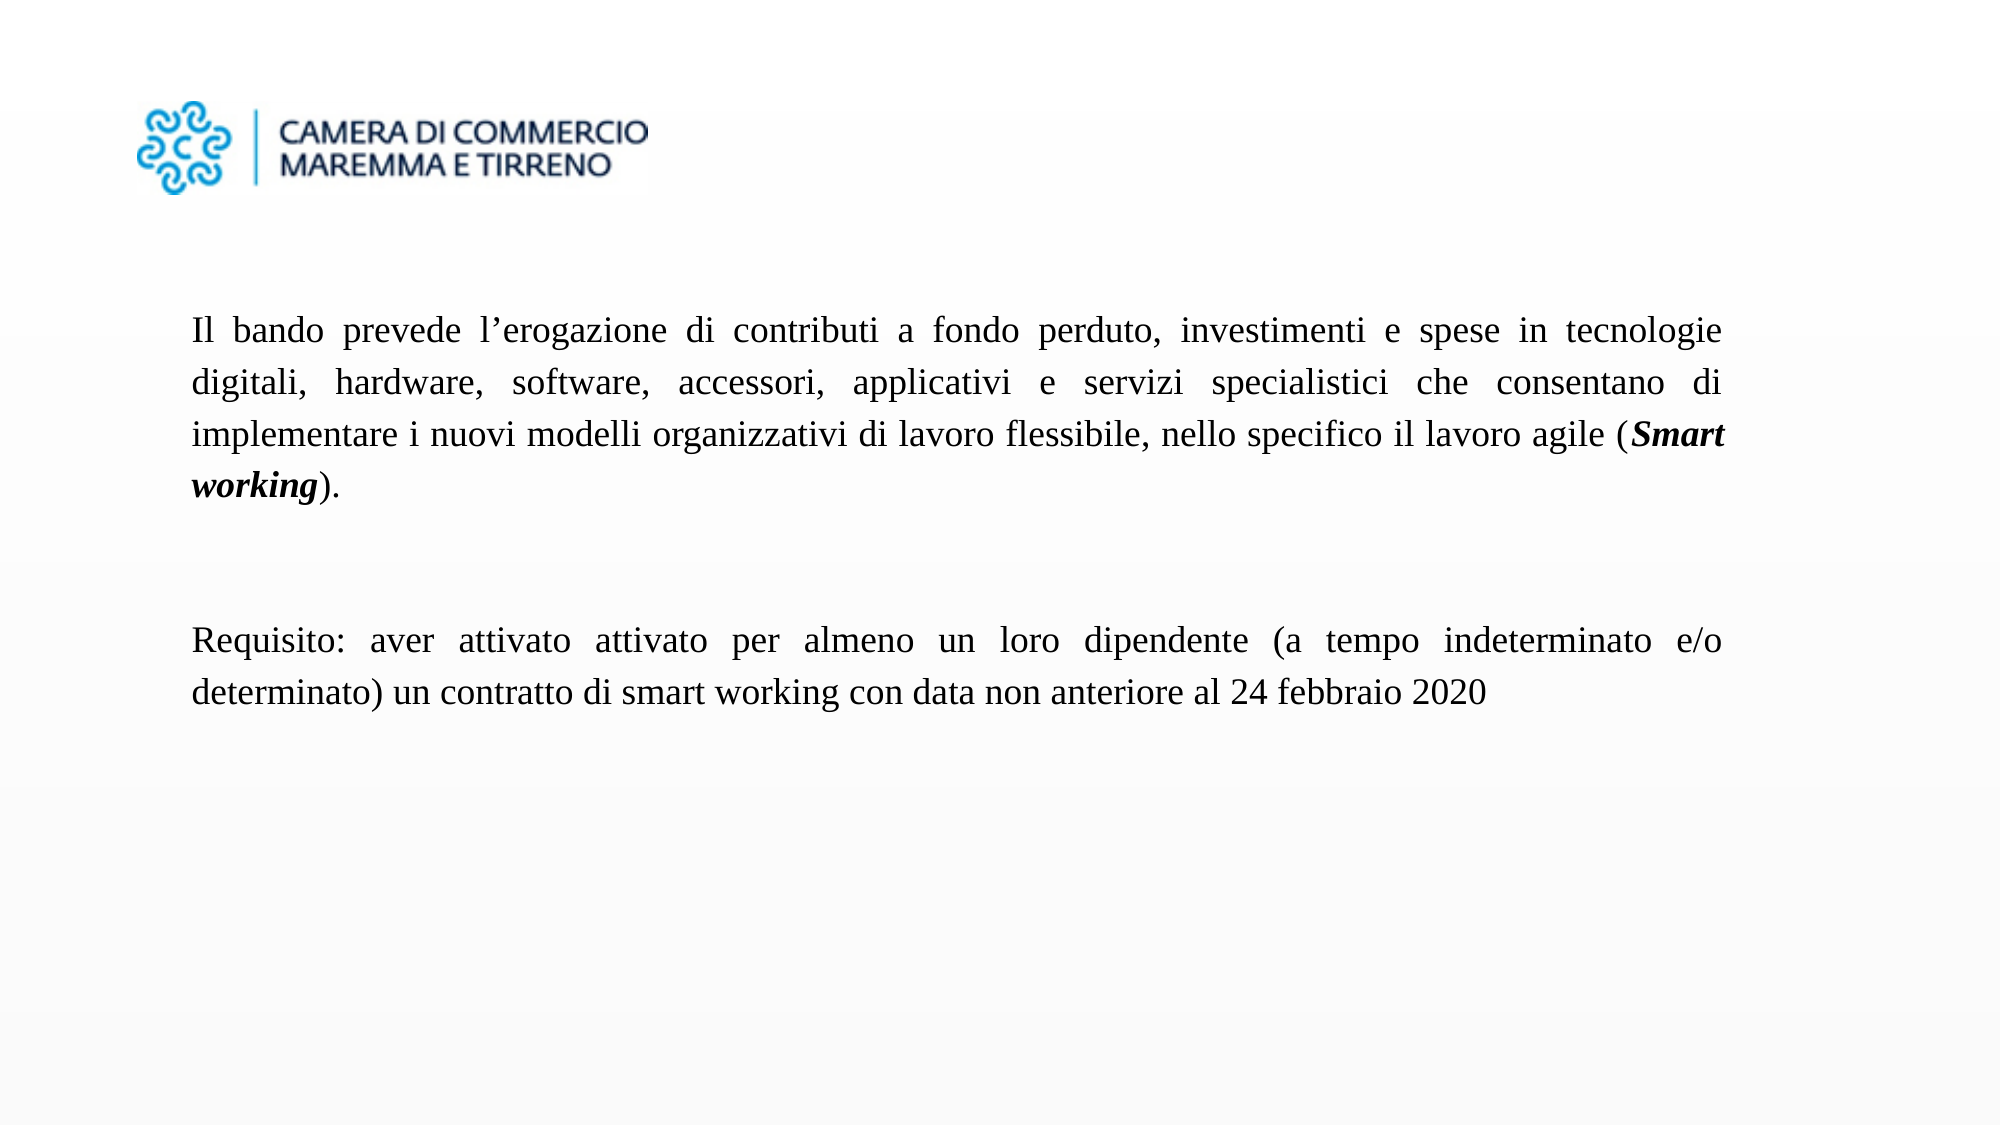

#
Il bando prevede l’erogazione di contributi a fondo perduto, investimenti e spese in tecnologie digitali, hardware, software, accessori, applicativi e servizi specialistici che consentano di implementare i nuovi modelli organizzativi di lavoro flessibile, nello specifico il lavoro agile (Smart working).
Requisito: aver attivato attivato per almeno un loro dipendente (a tempo indeterminato e/o determinato) un contratto di smart working con data non anteriore al 24 febbraio 2020